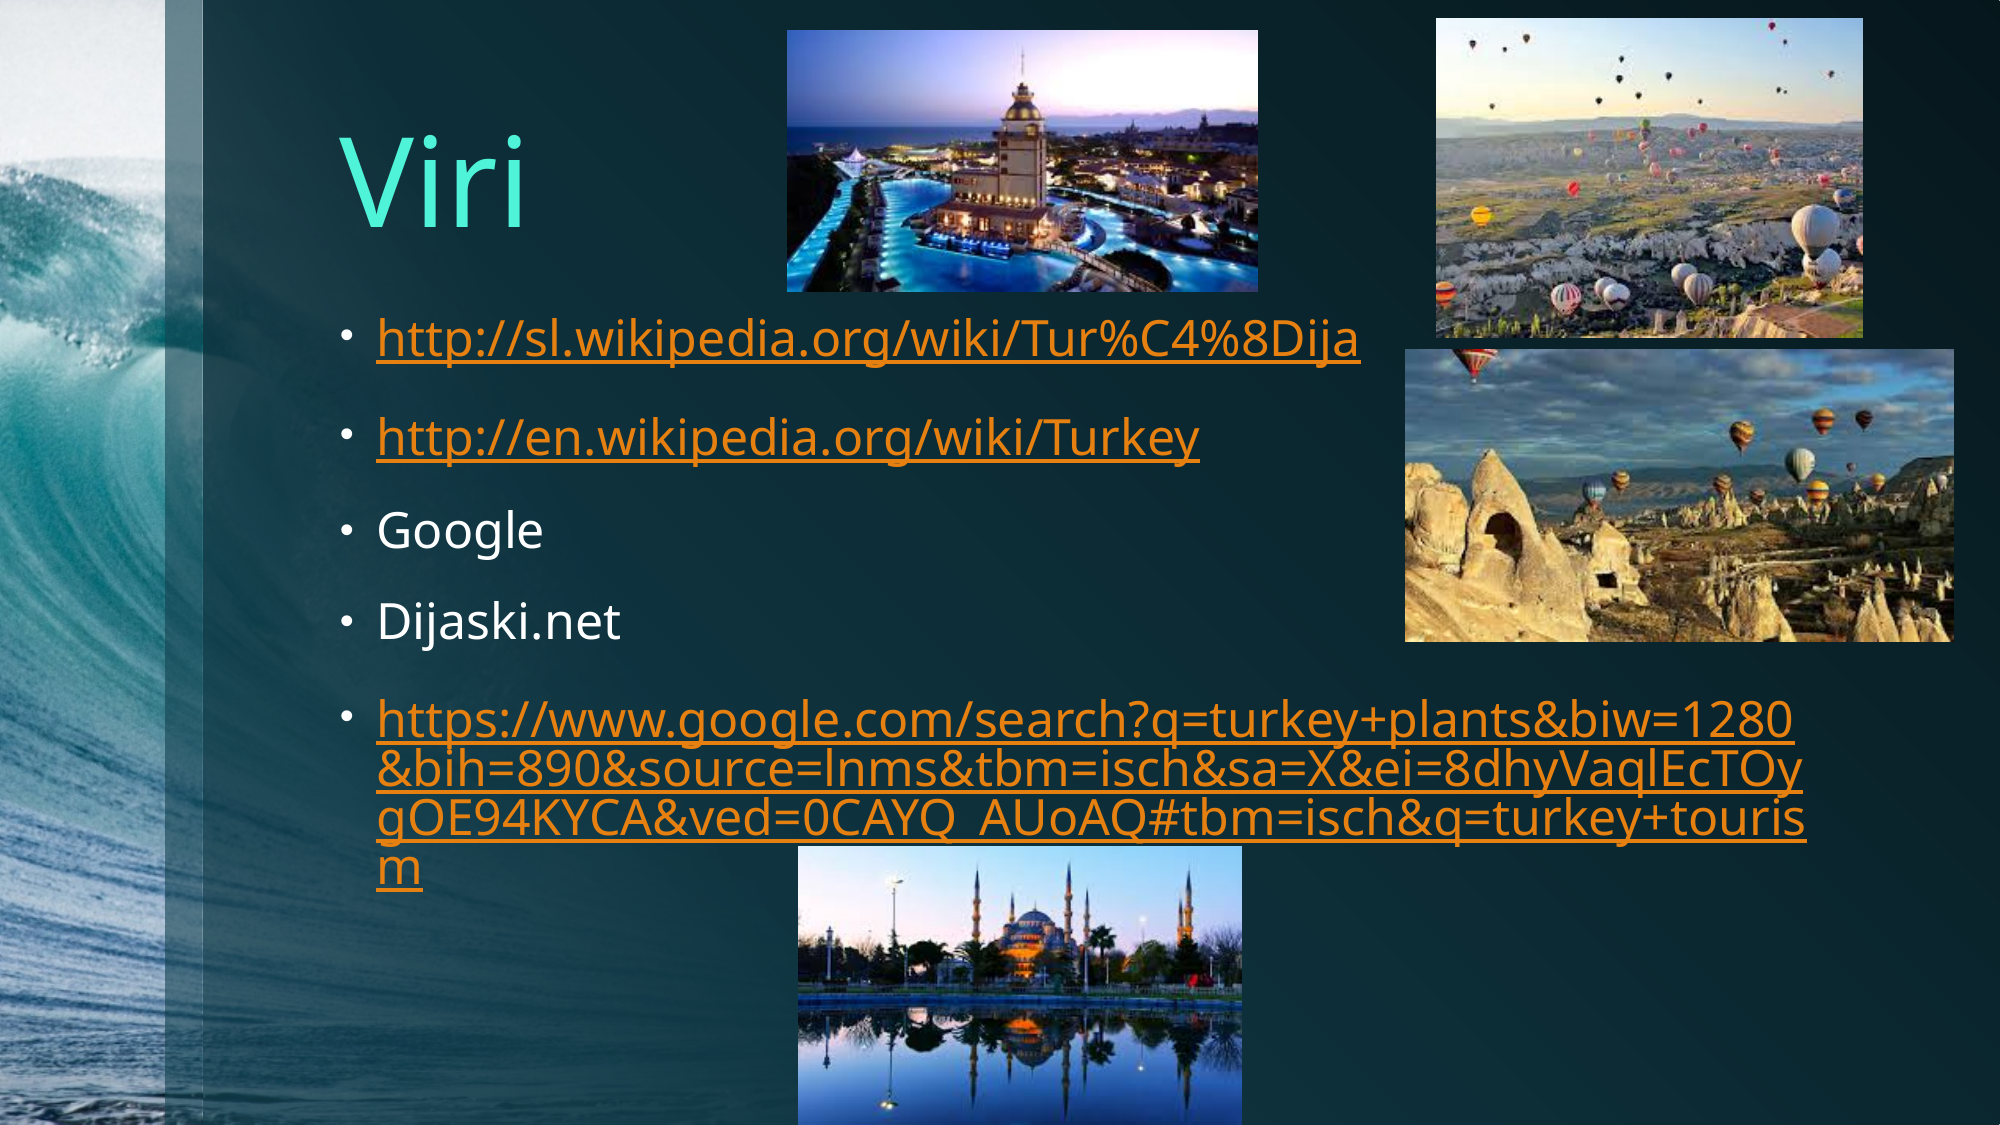

# Viri
http://sl.wikipedia.org/wiki/Tur%C4%8Dija
http://en.wikipedia.org/wiki/Turkey
Google
Dijaski.net
https://www.google.com/search?q=turkey+plants&biw=1280&bih=890&source=lnms&tbm=isch&sa=X&ei=8dhyVaqlEcTOygOE94KYCA&ved=0CAYQ_AUoAQ#tbm=isch&q=turkey+tourism